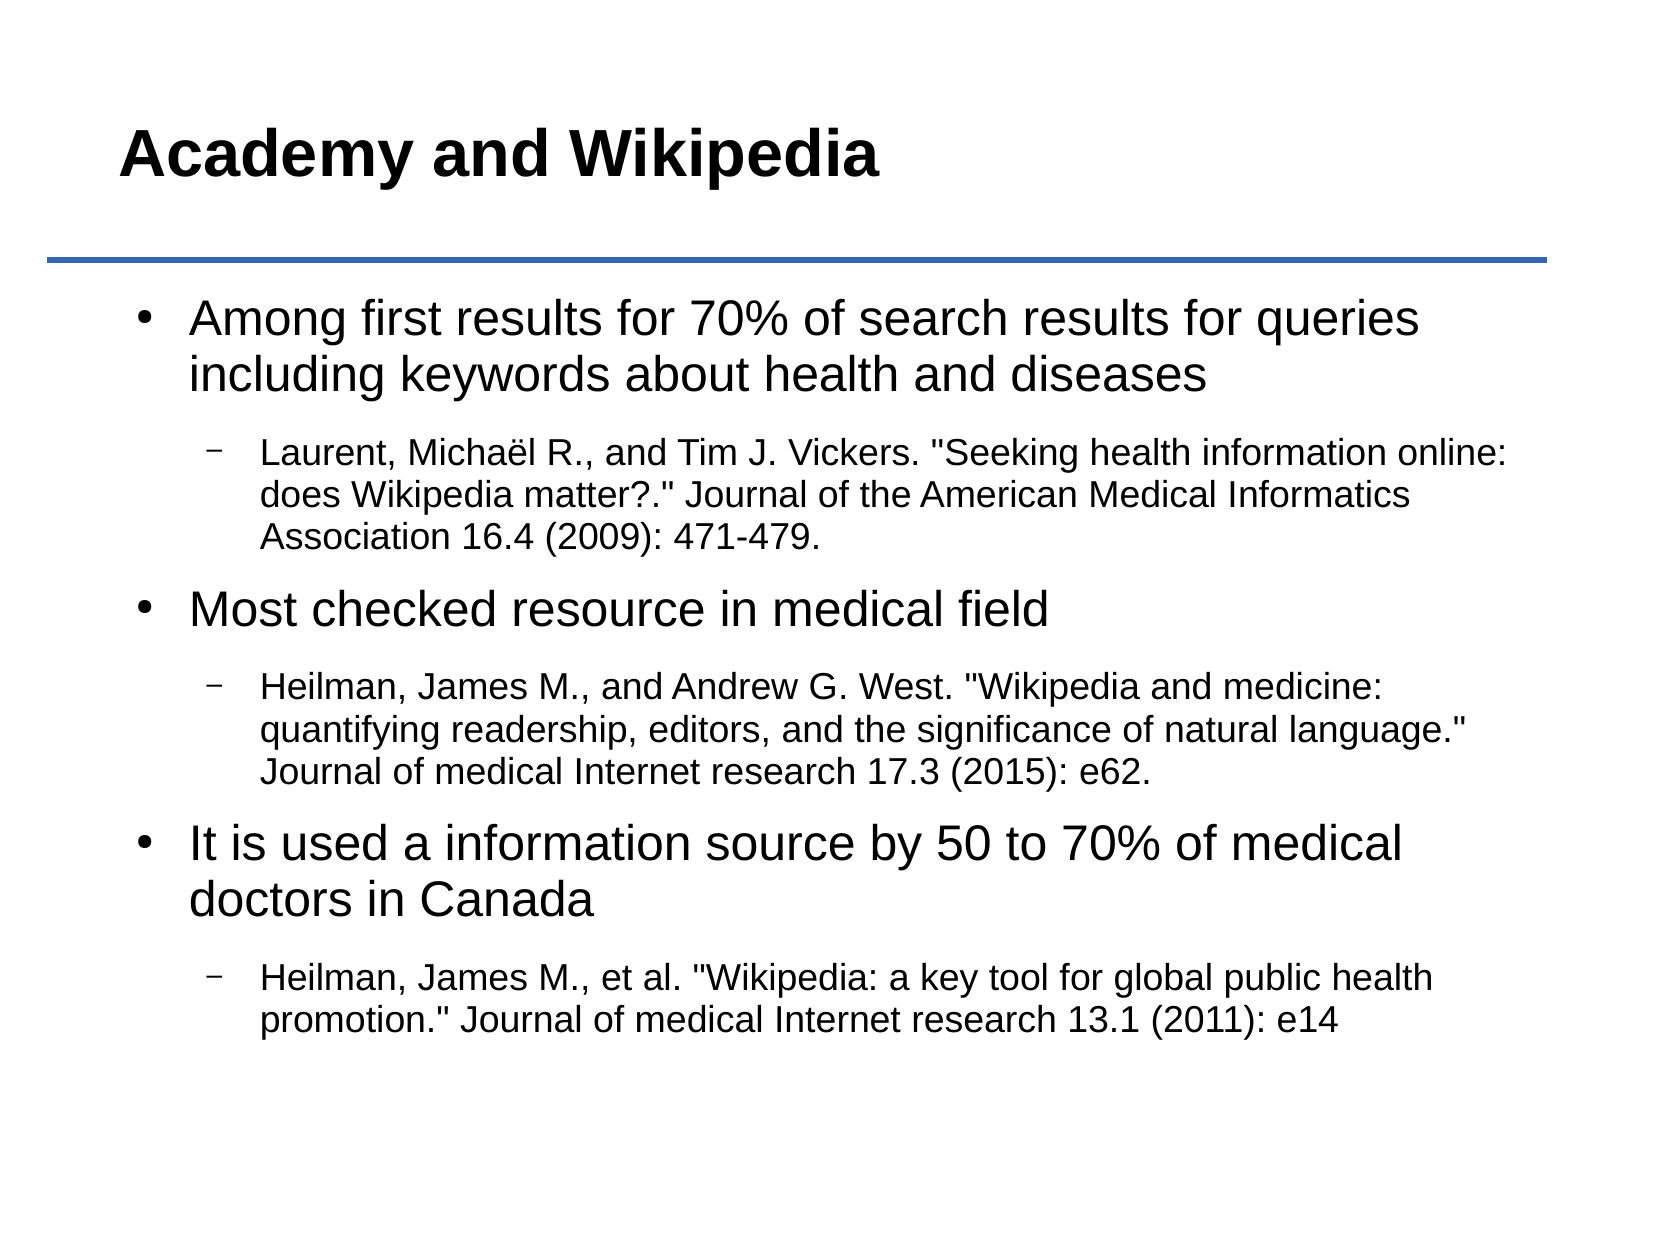

# Academy and Wikipedia
Among first results for 70% of search results for queries including keywords about health and diseases
Laurent, Michaël R., and Tim J. Vickers. "Seeking health information online: does Wikipedia matter?." Journal of the American Medical Informatics Association 16.4 (2009): 471-479.
Most checked resource in medical field
Heilman, James M., and Andrew G. West. "Wikipedia and medicine: quantifying readership, editors, and the significance of natural language." Journal of medical Internet research 17.3 (2015): e62.
It is used a information source by 50 to 70% of medical doctors in Canada
Heilman, James M., et al. "Wikipedia: a key tool for global public health promotion." Journal of medical Internet research 13.1 (2011): e14